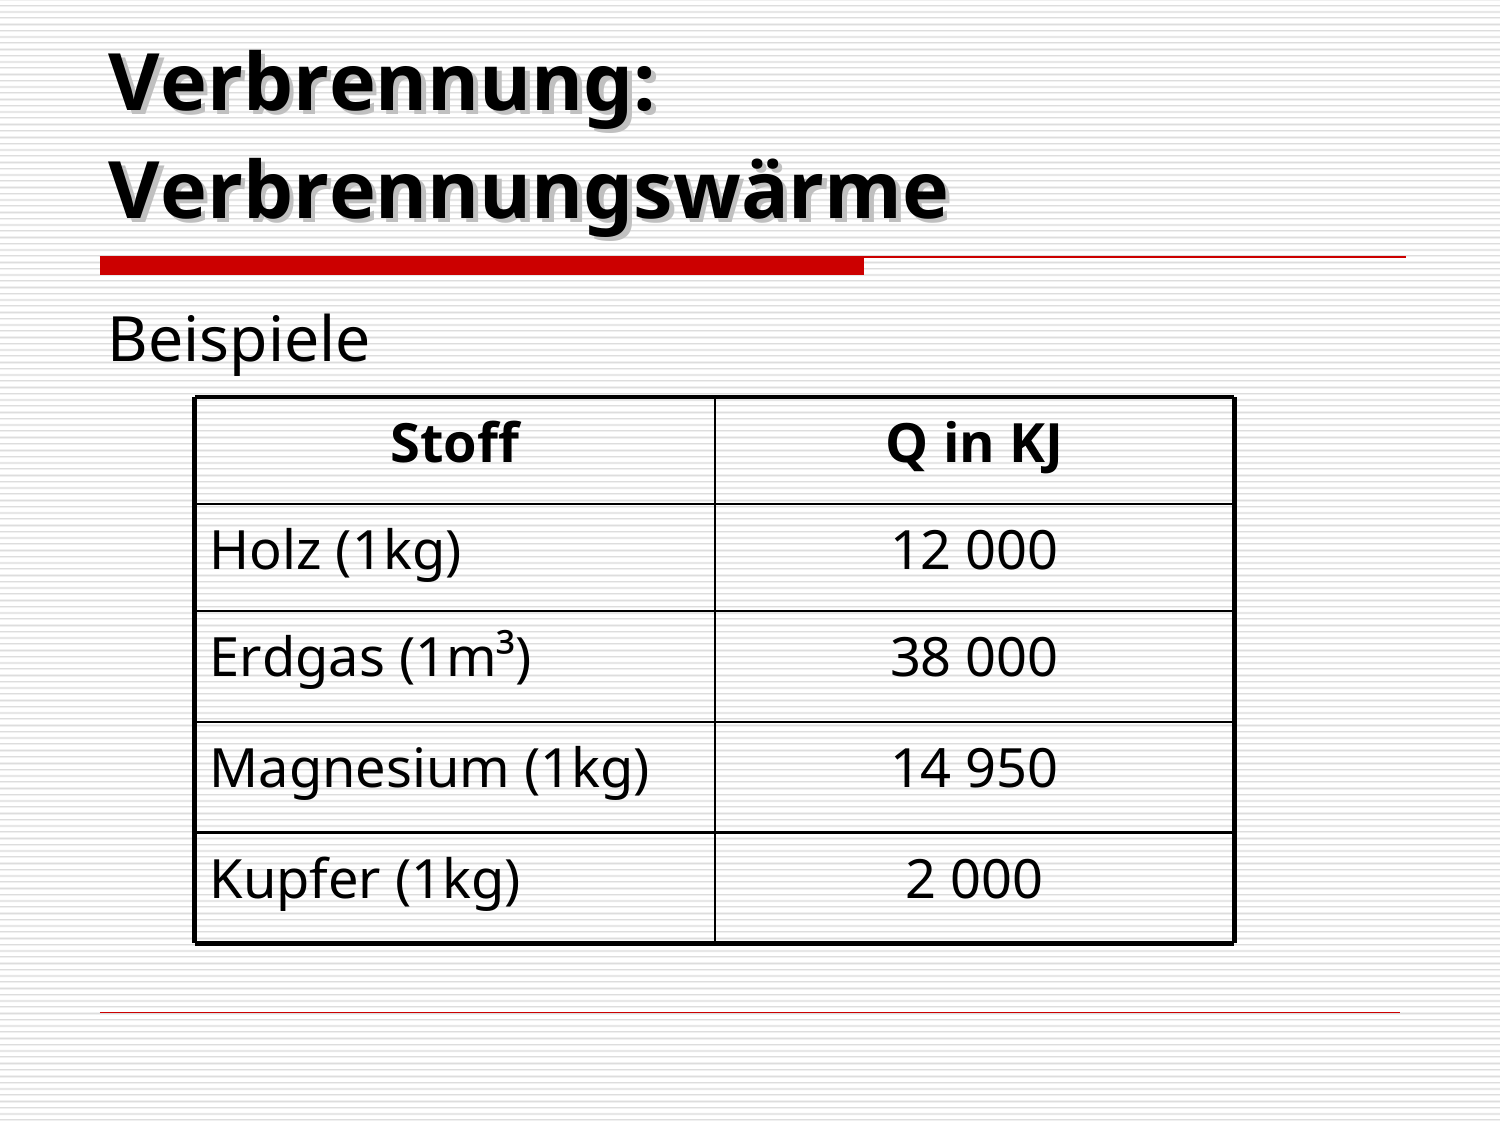

# Verbrennung: Verbrennungswärme
Beispiele
Stoff
Q in KJ
Holz (1kg)
12 000
Erdgas (1m³)
38 000
Magnesium (1kg)
14 950
Kupfer (1kg)
2 000